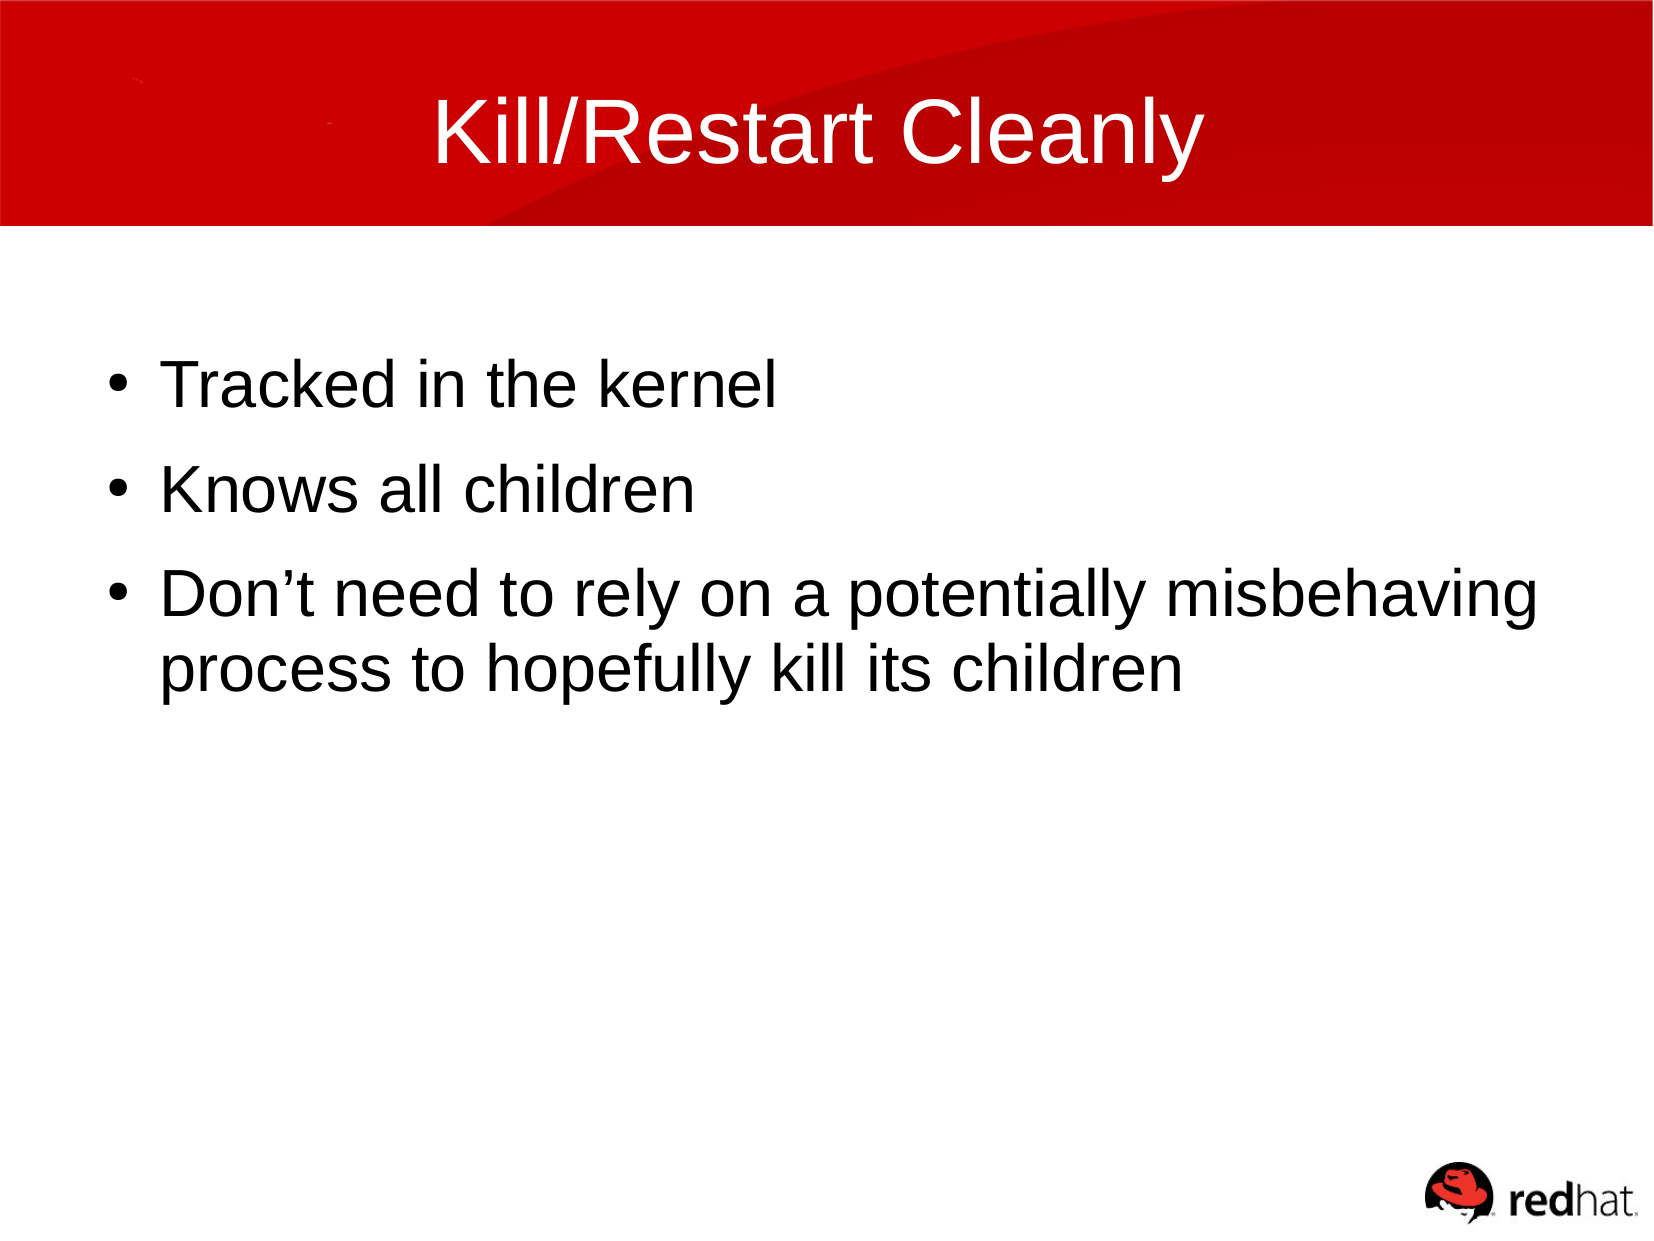

# Kill/Restart Cleanly
Tracked in the kernel
Knows all children
Don’t need to rely on a potentially misbehaving process to hopefully kill its children